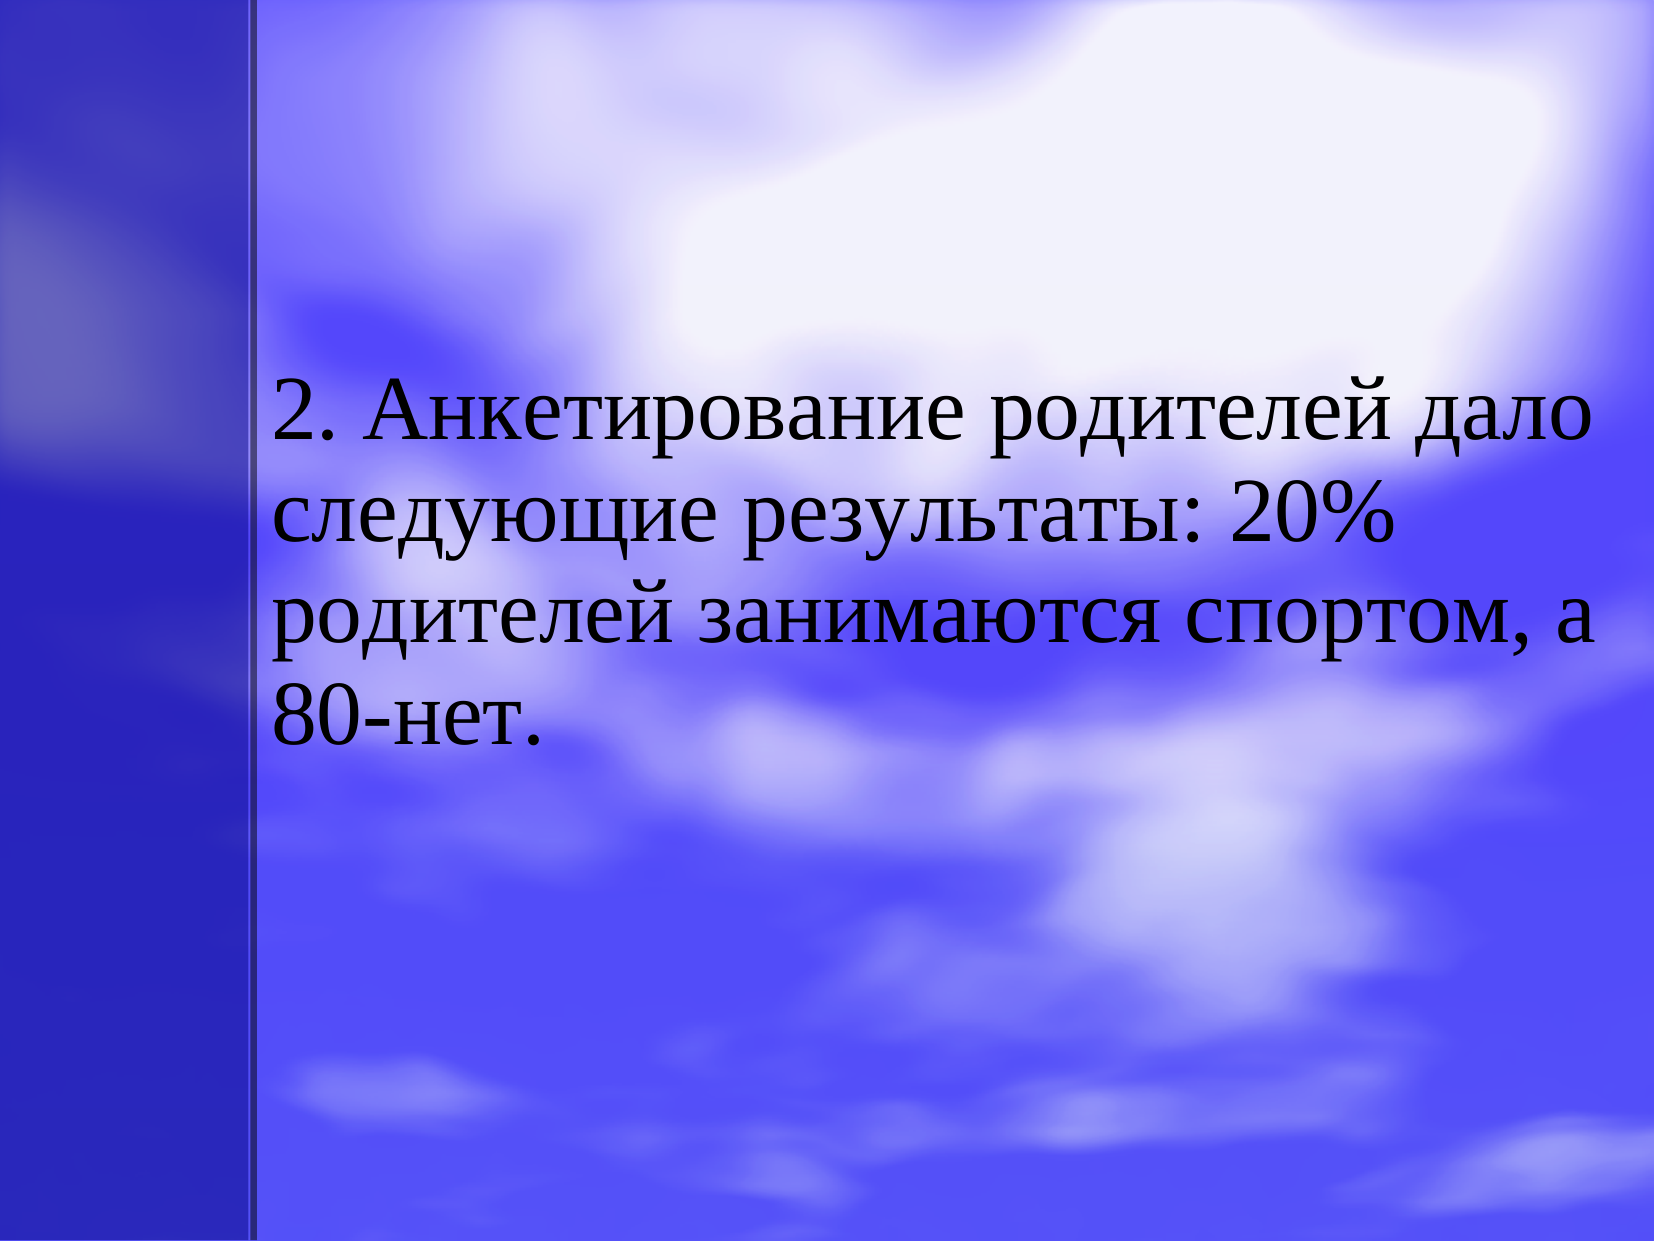

# 2. Анкетирование родителей дало следующие результаты: 20% родителей занимаются спортом, а 80-нет.